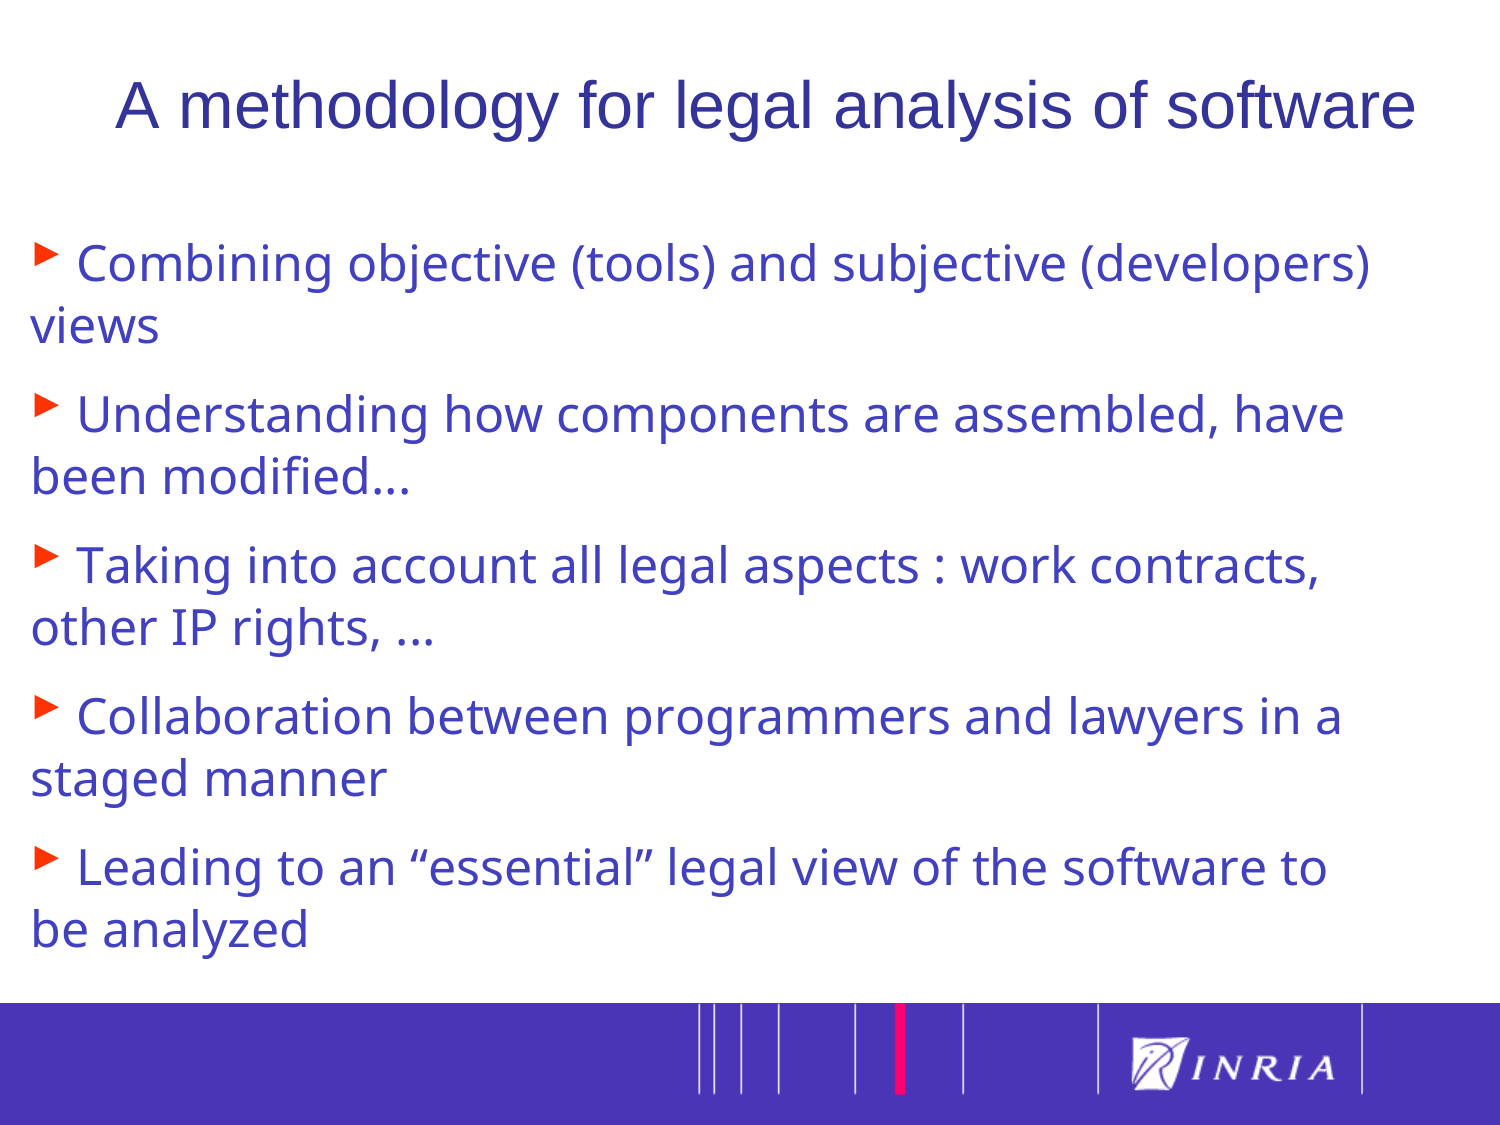

# A methodology for legal analysis of software
 Combining objective (tools) and subjective (developers) views
 Understanding how components are assembled, have been modified...
 Taking into account all legal aspects : work contracts, other IP rights, ...
 Collaboration between programmers and lawyers in a staged manner
 Leading to an “essential” legal view of the software to be analyzed